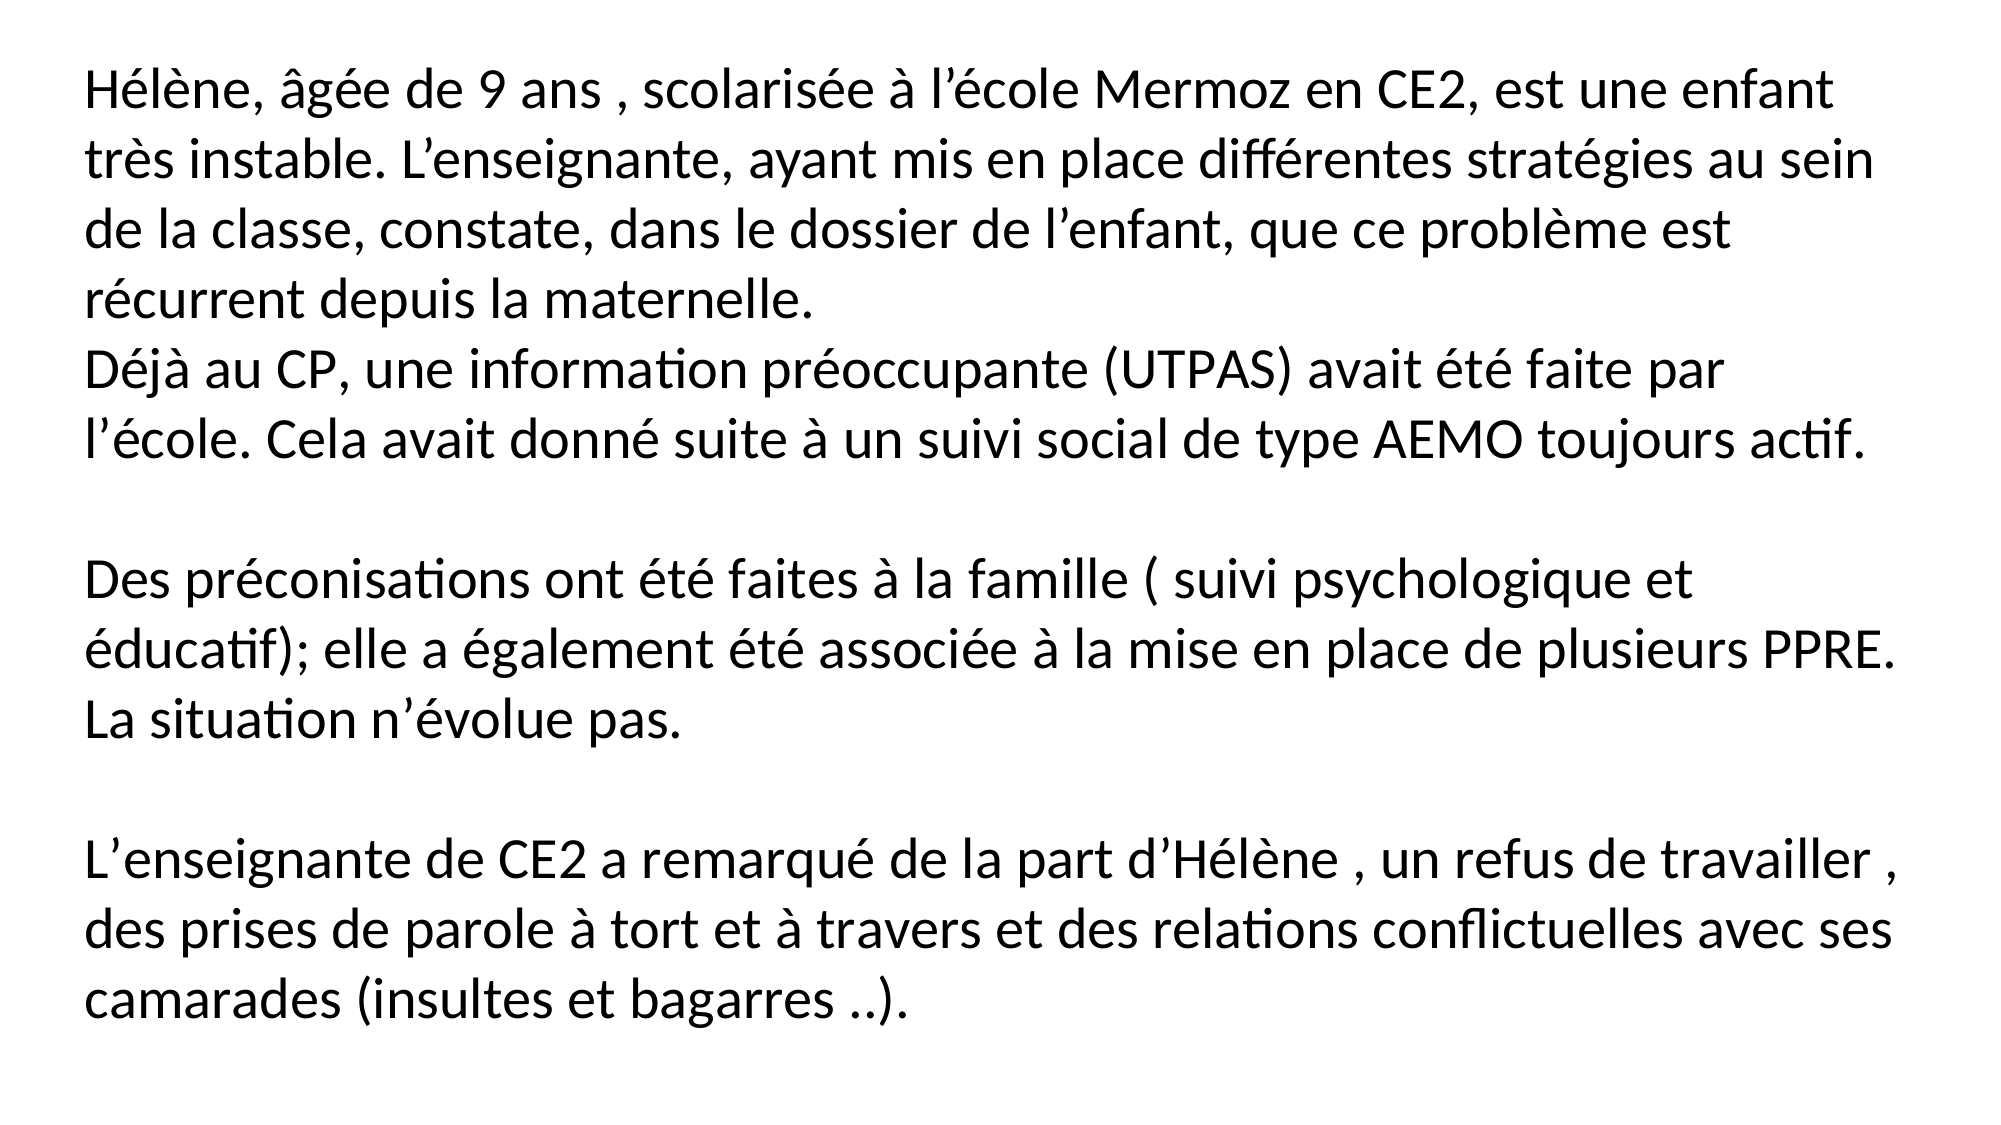

Hélène, âgée de 9 ans , scolarisée à l’école Mermoz en CE2, est une enfant très instable. L’enseignante, ayant mis en place différentes stratégies au sein de la classe, constate, dans le dossier de l’enfant, que ce problème est récurrent depuis la maternelle.
Déjà au CP, une information préoccupante (UTPAS) avait été faite par l’école. Cela avait donné suite à un suivi social de type AEMO toujours actif.
Des préconisations ont été faites à la famille ( suivi psychologique et éducatif); elle a également été associée à la mise en place de plusieurs PPRE.
La situation n’évolue pas.
L’enseignante de CE2 a remarqué de la part d’Hélène , un refus de travailler , des prises de parole à tort et à travers et des relations conflictuelles avec ses camarades (insultes et bagarres ..).